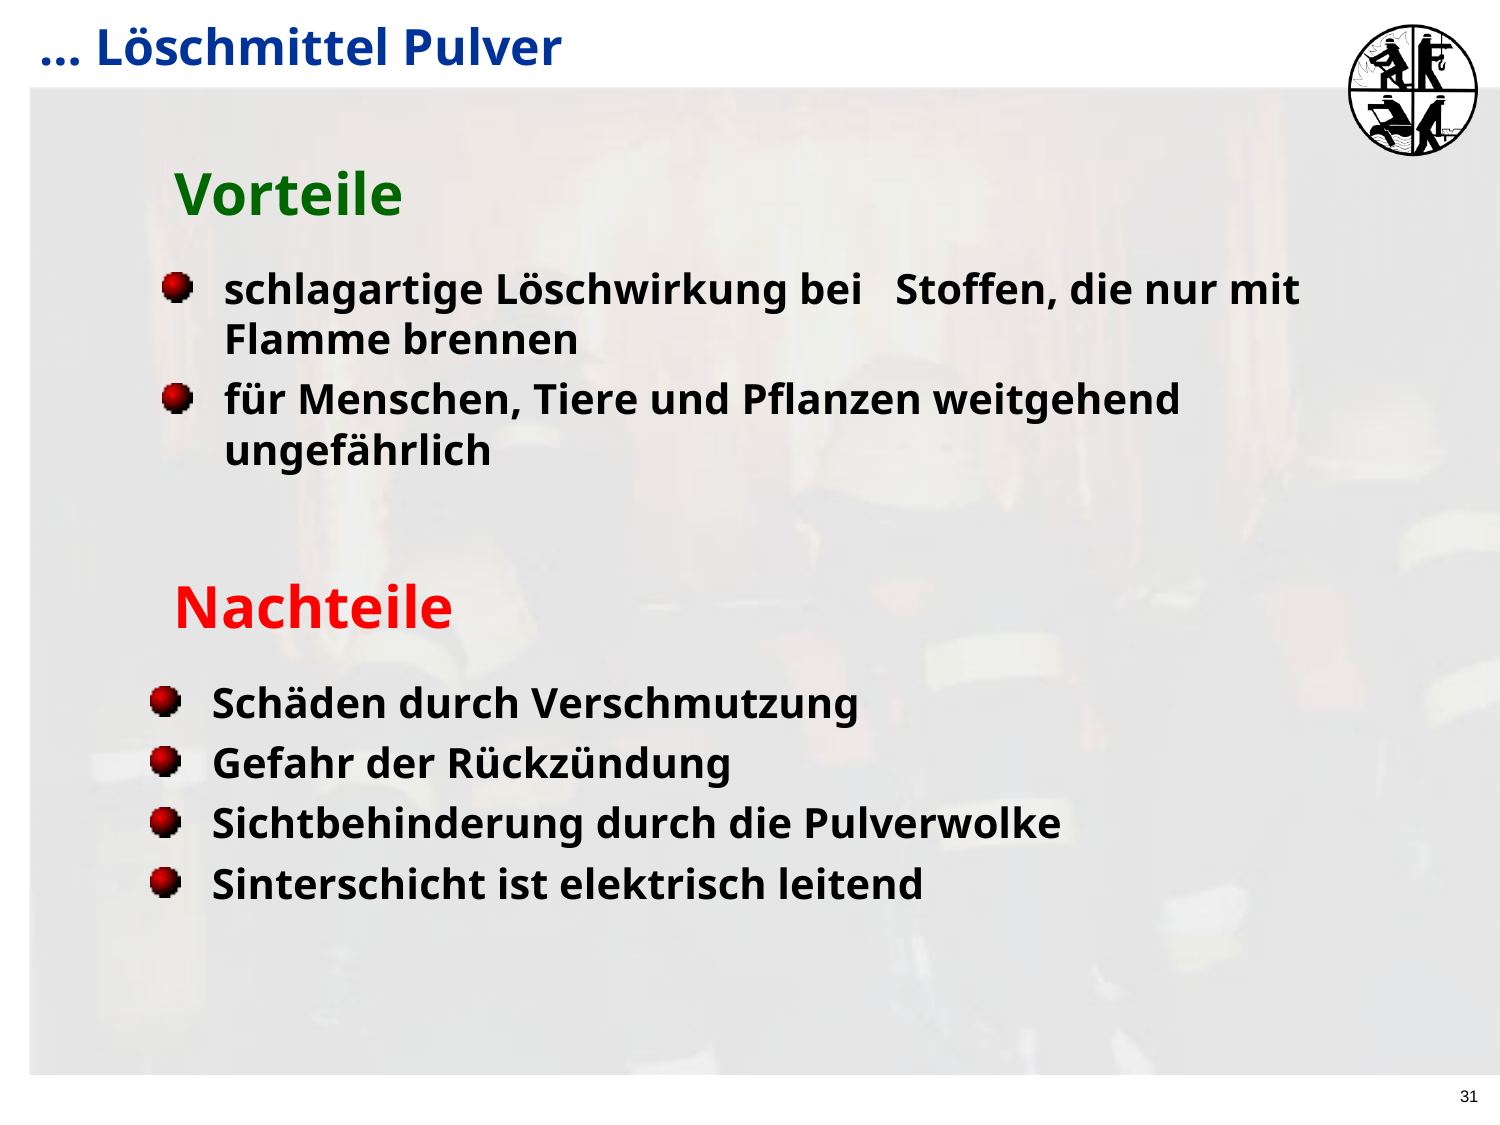

# … Löschmittel Pulver
Vorteile
schlagartige Löschwirkung bei Stoffen, die nur mit Flamme brennen
für Menschen, Tiere und Pflanzen weitgehend ungefährlich
Nachteile
Schäden durch Verschmutzung
Gefahr der Rückzündung
Sichtbehinderung durch die Pulverwolke
Sinterschicht ist elektrisch leitend